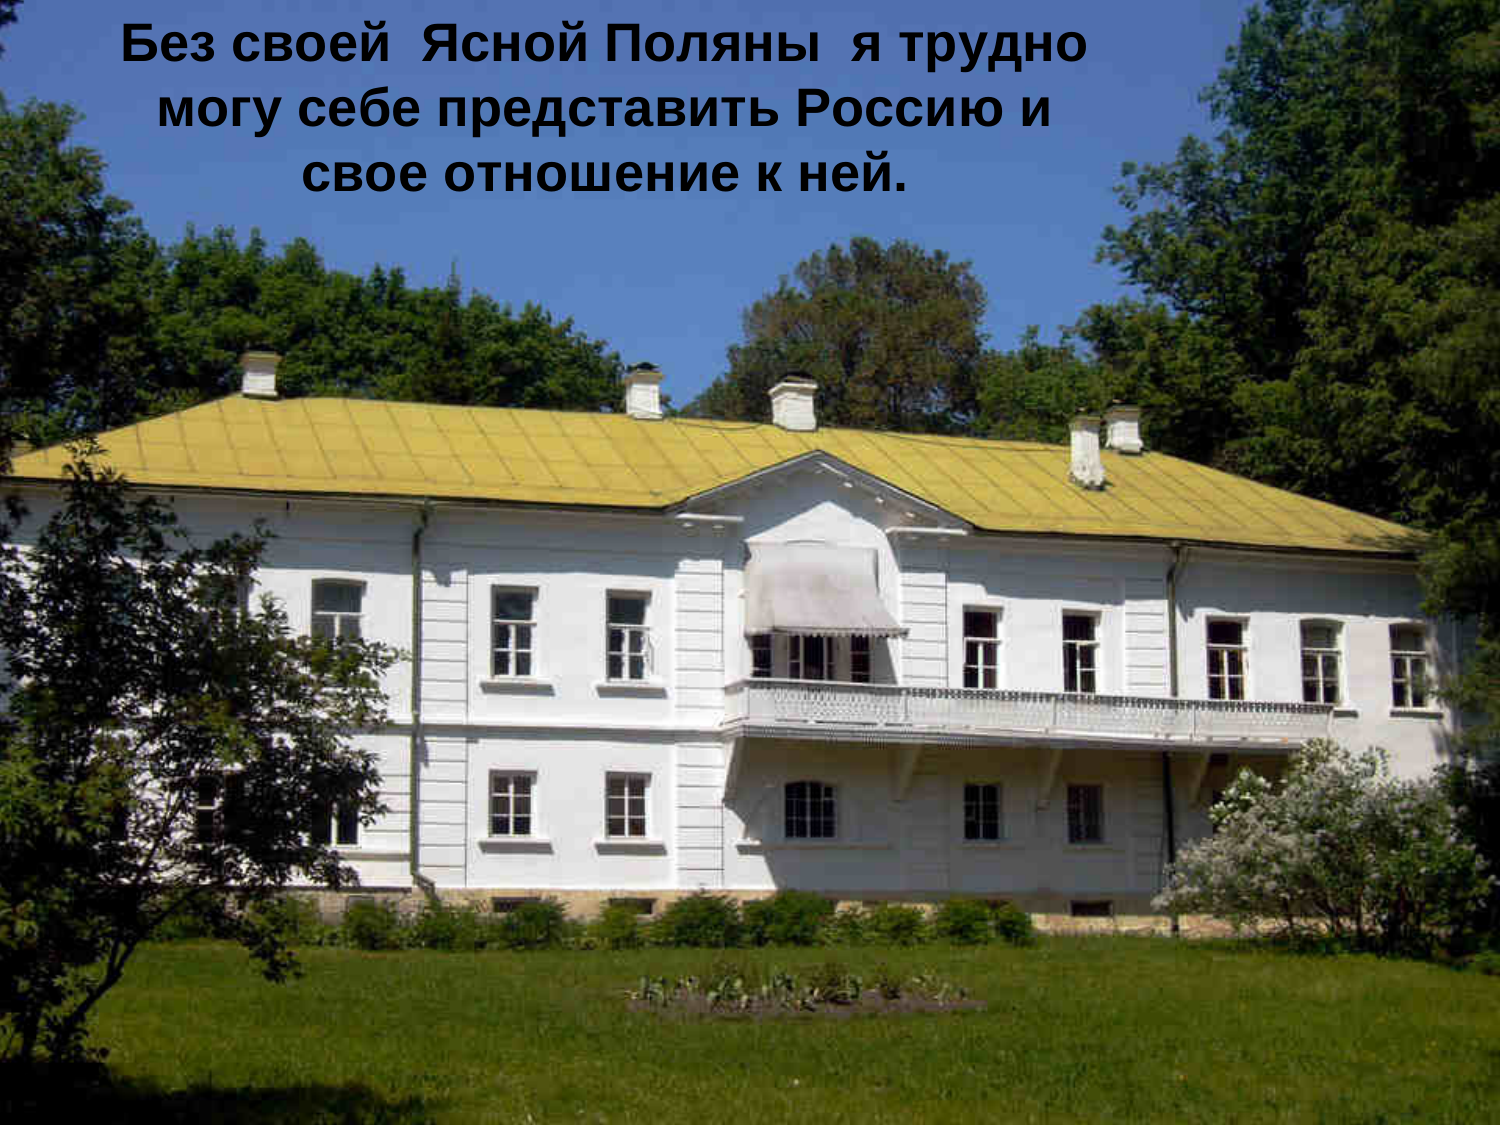

Без своей Ясной Поляны я трудно могу себе представить Россию и свое отношение к ней.
#